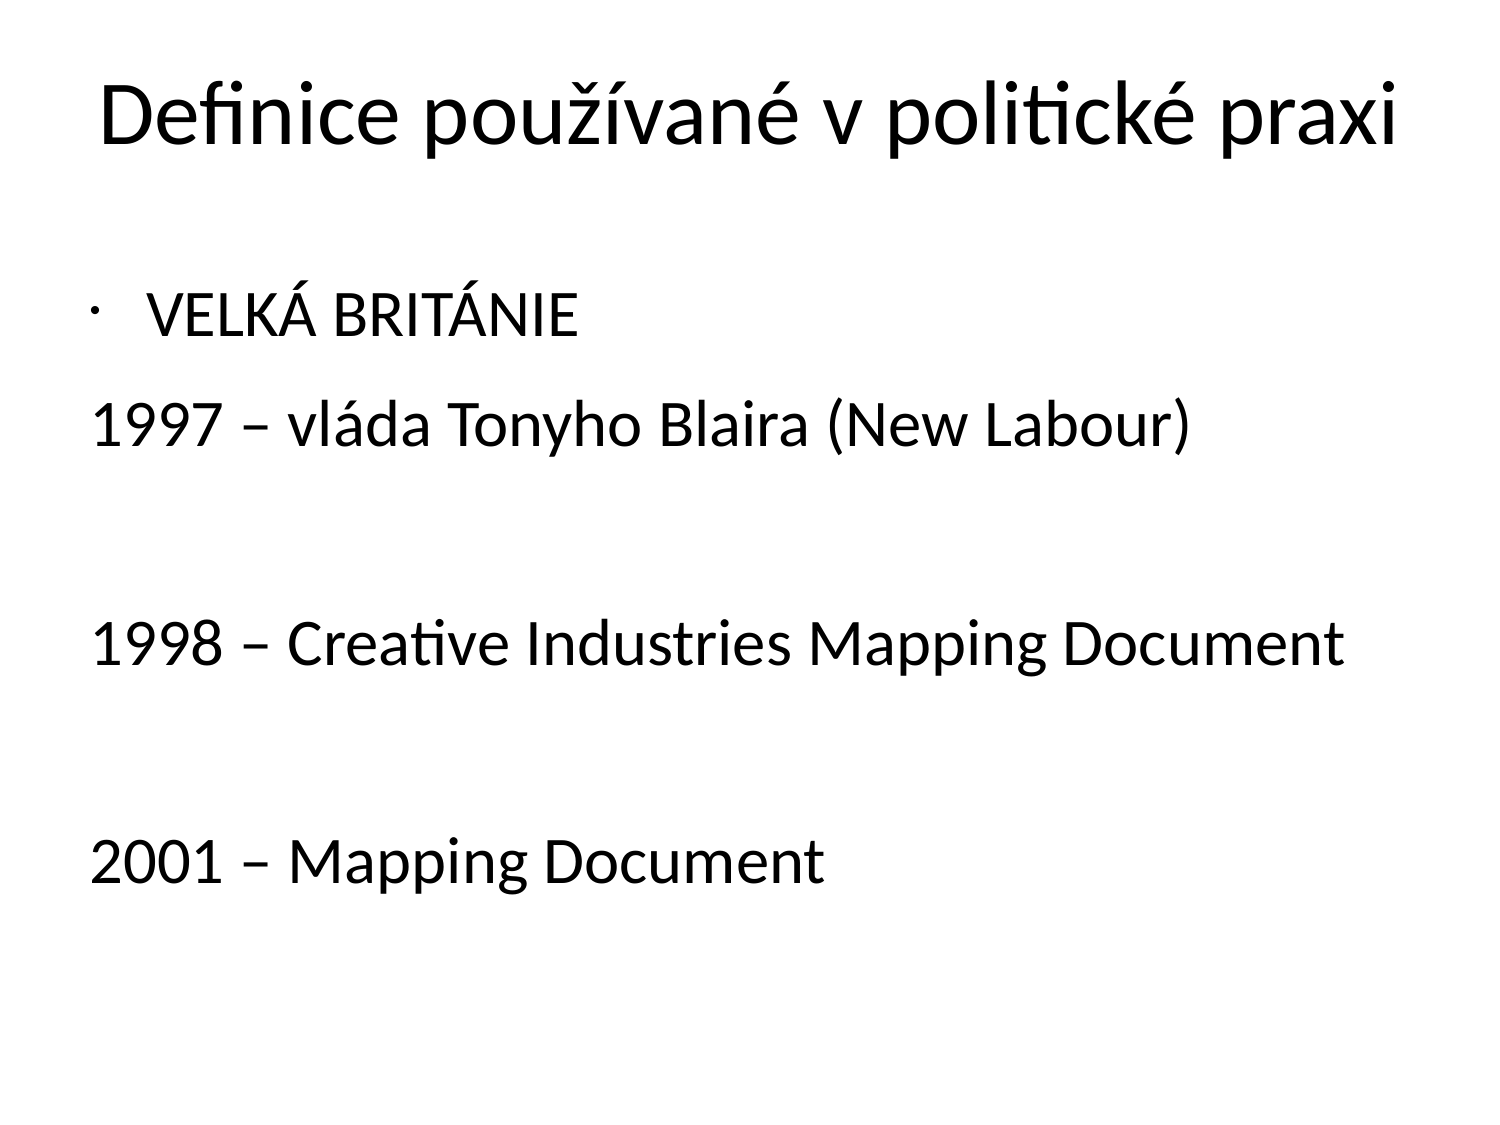

# Definice používané v politické praxi
VELKÁ BRITÁNIE
1997 – vláda Tonyho Blaira (New Labour)
1998 – Creative Industries Mapping Document
2001 – Mapping Document